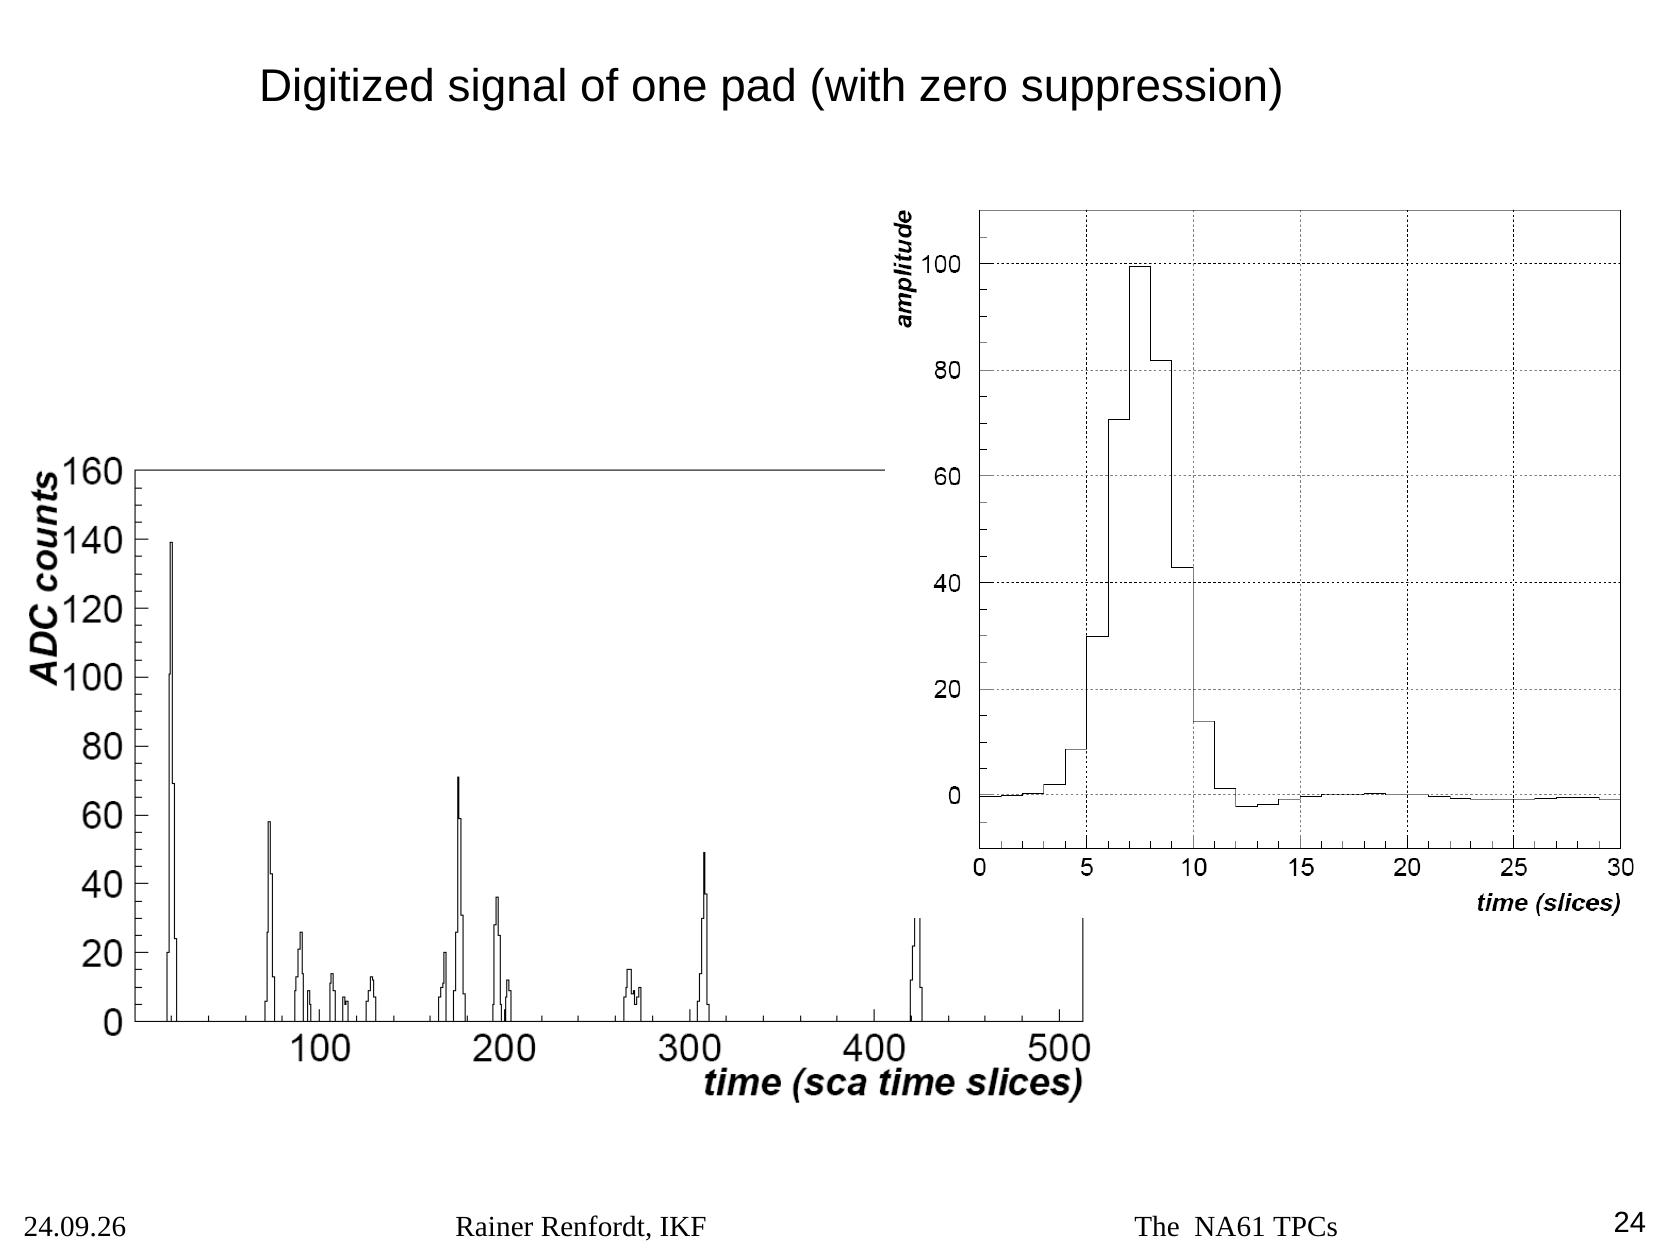

Digitized signal of one pad (with zero suppression)